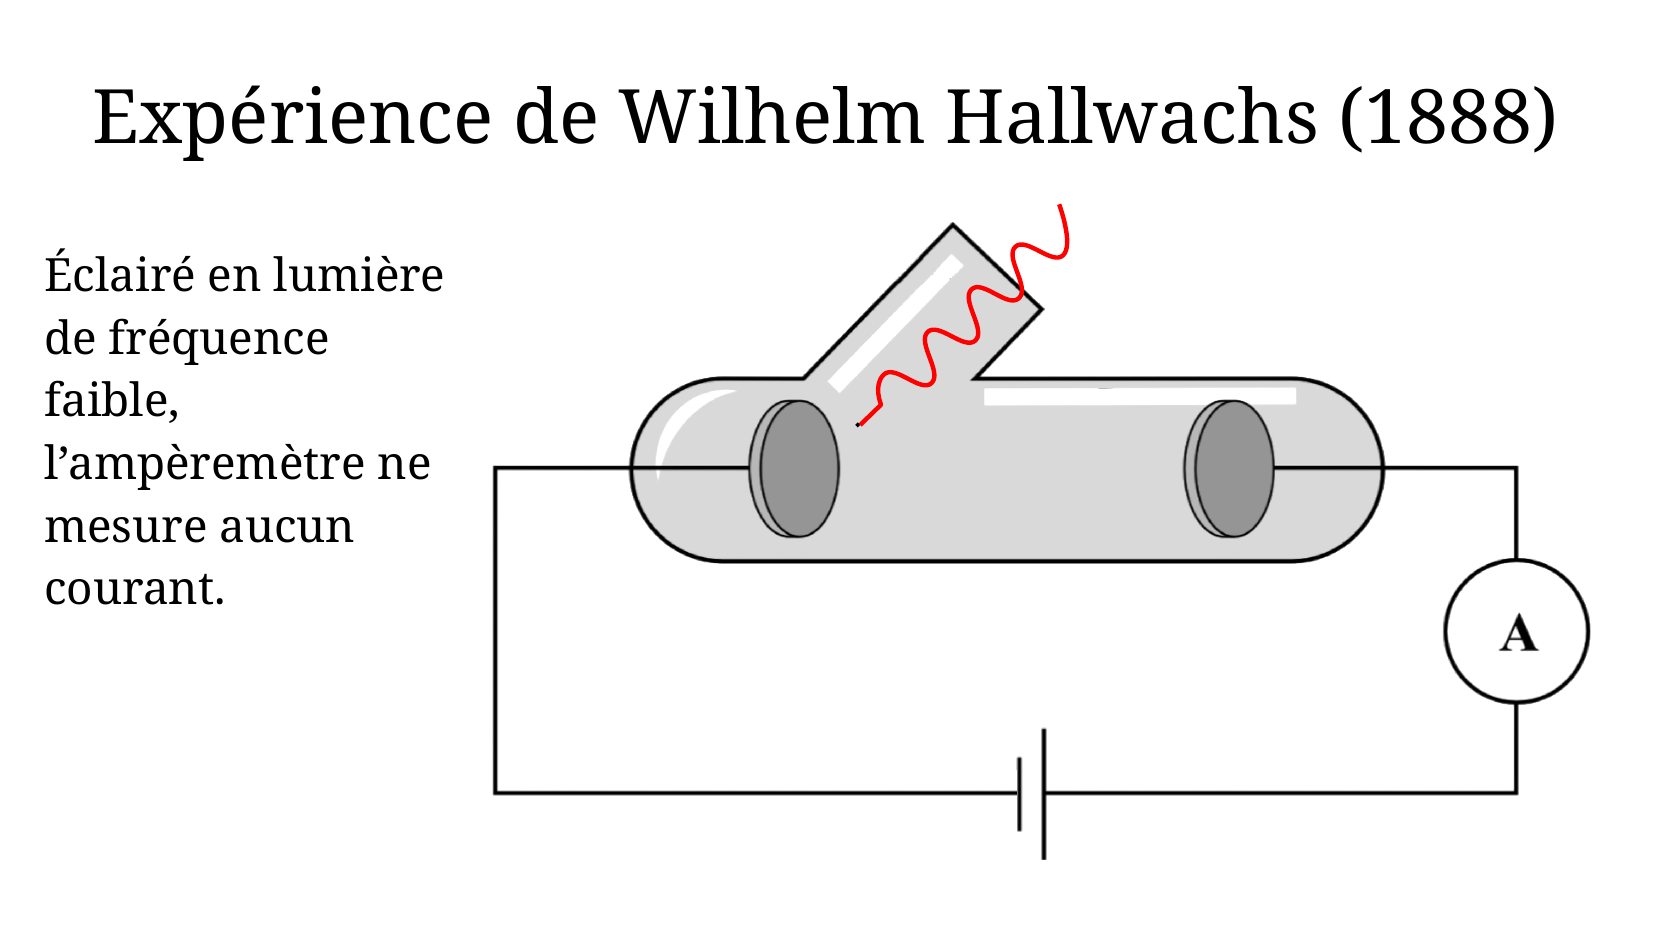

# Expérience de Wilhelm Hallwachs (1888)
Éclairé en lumière de fréquence faible, l’ampèremètre ne mesure aucun courant.